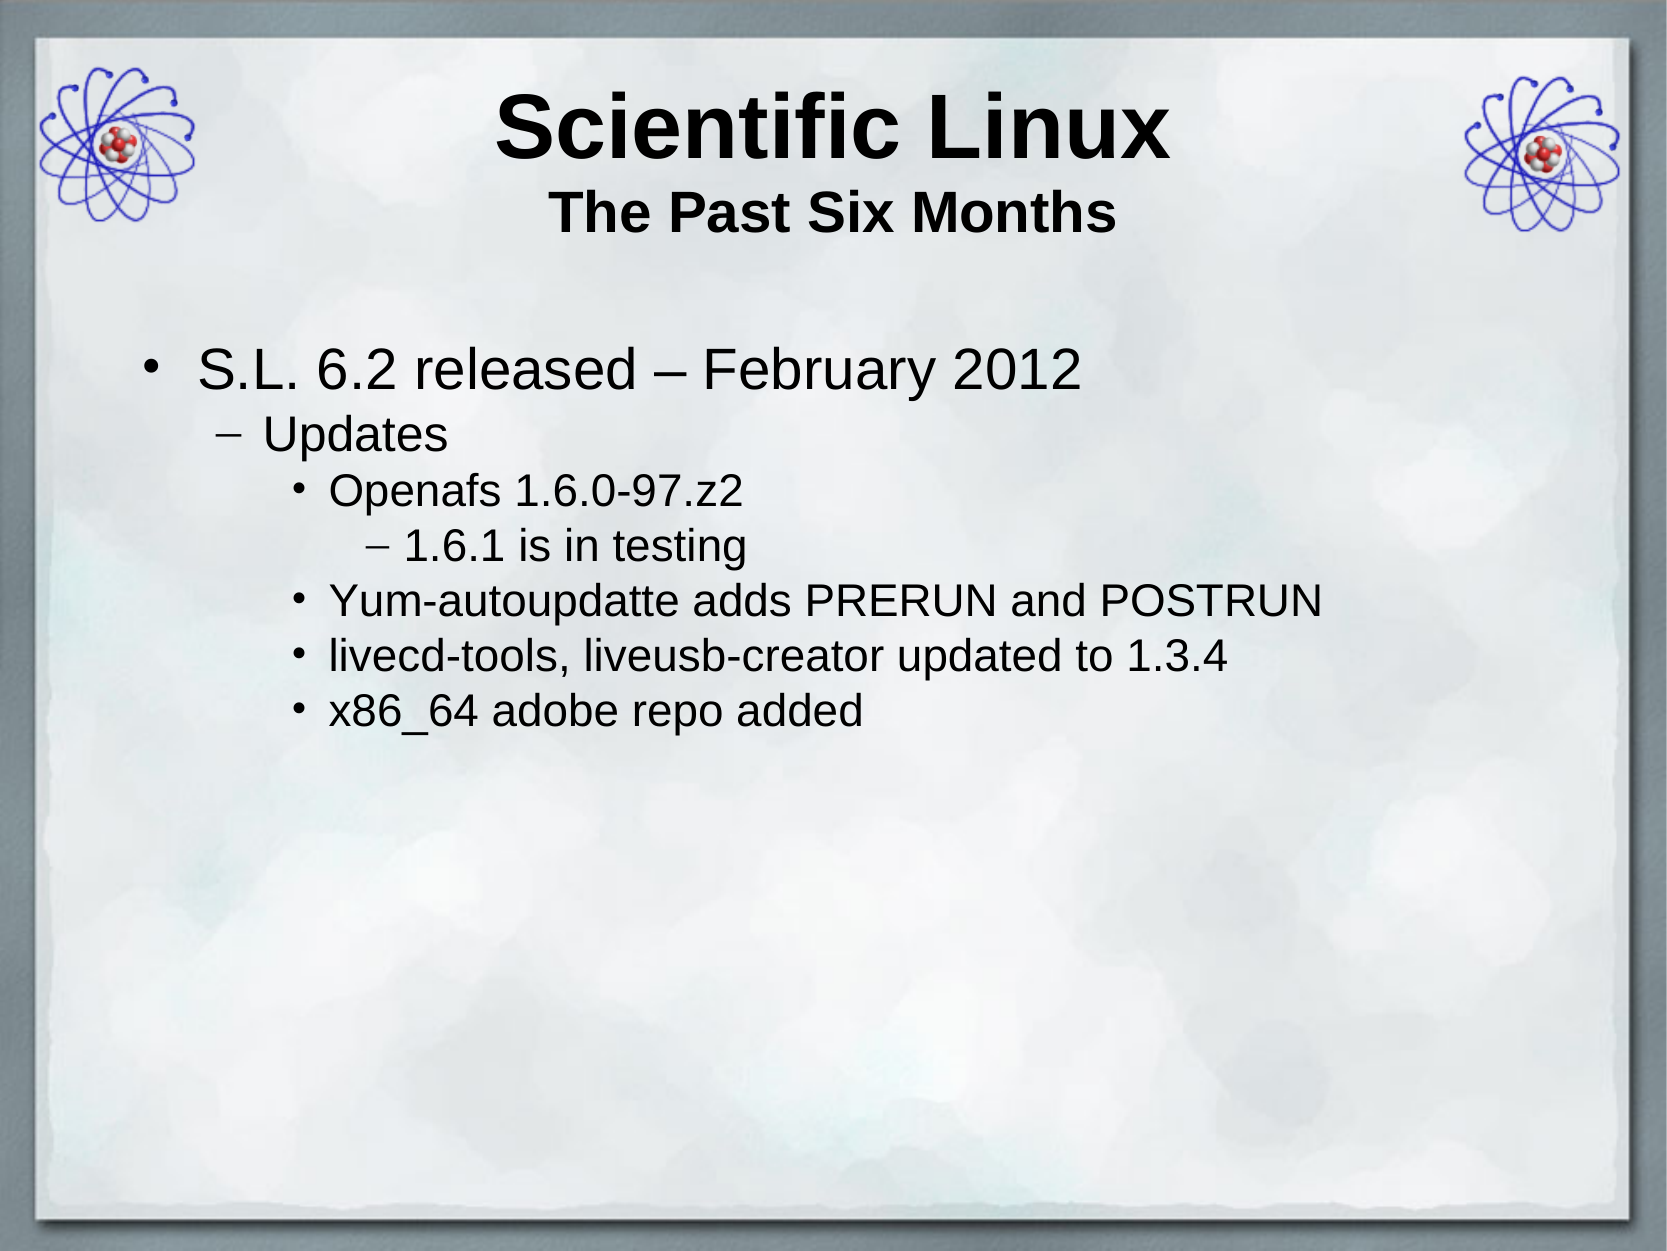

# Scientific Linux The Past Six Months
S.L. 6.2 released – February 2012
Updates
Openafs 1.6.0-97.z2
1.6.1 is in testing
Yum-autoupdatte adds PRERUN and POSTRUN
livecd-tools, liveusb-creator updated to 1.3.4
x86_64 adobe repo added